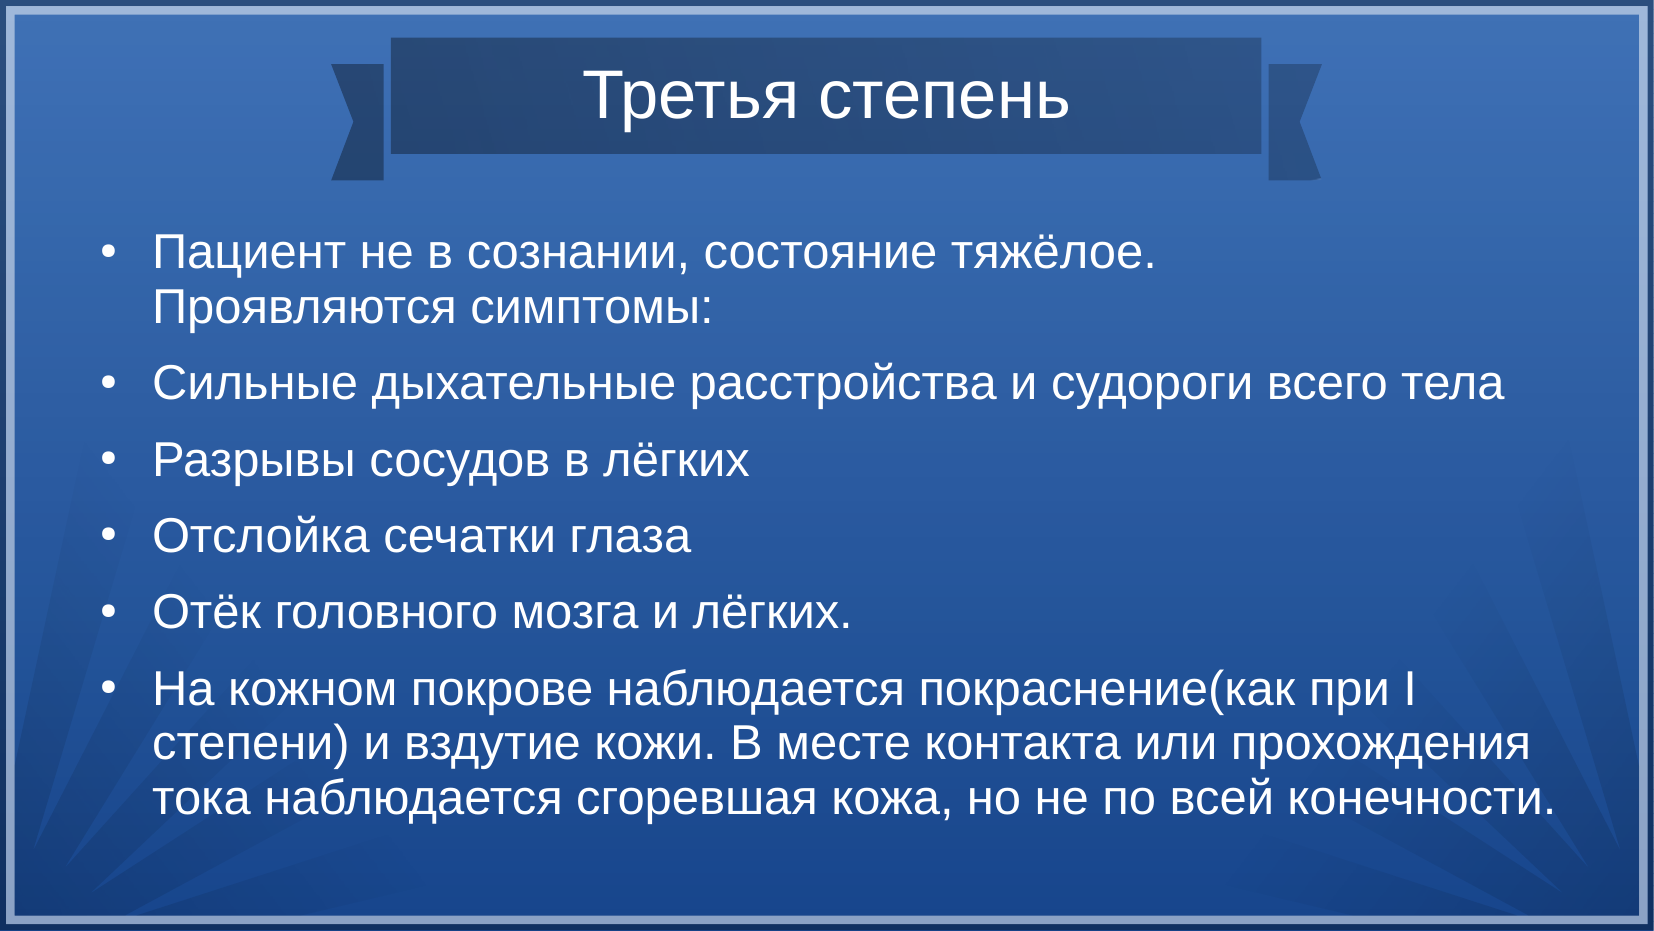

# Третья степень
Пациент не в сознании, состояние тяжёлое.
Проявляются симптомы:
Сильные дыхательные расстройства и судороги всего тела
Разрывы сосудов в лёгких
Отслойка сечатки глаза
Отёк головного мозга и лёгких.
На кожном покрове наблюдается покраснение(как при I степени) и вздутие кожи. В месте контакта или прохождения тока наблюдается сгоревшая кожа, но не по всей конечности.